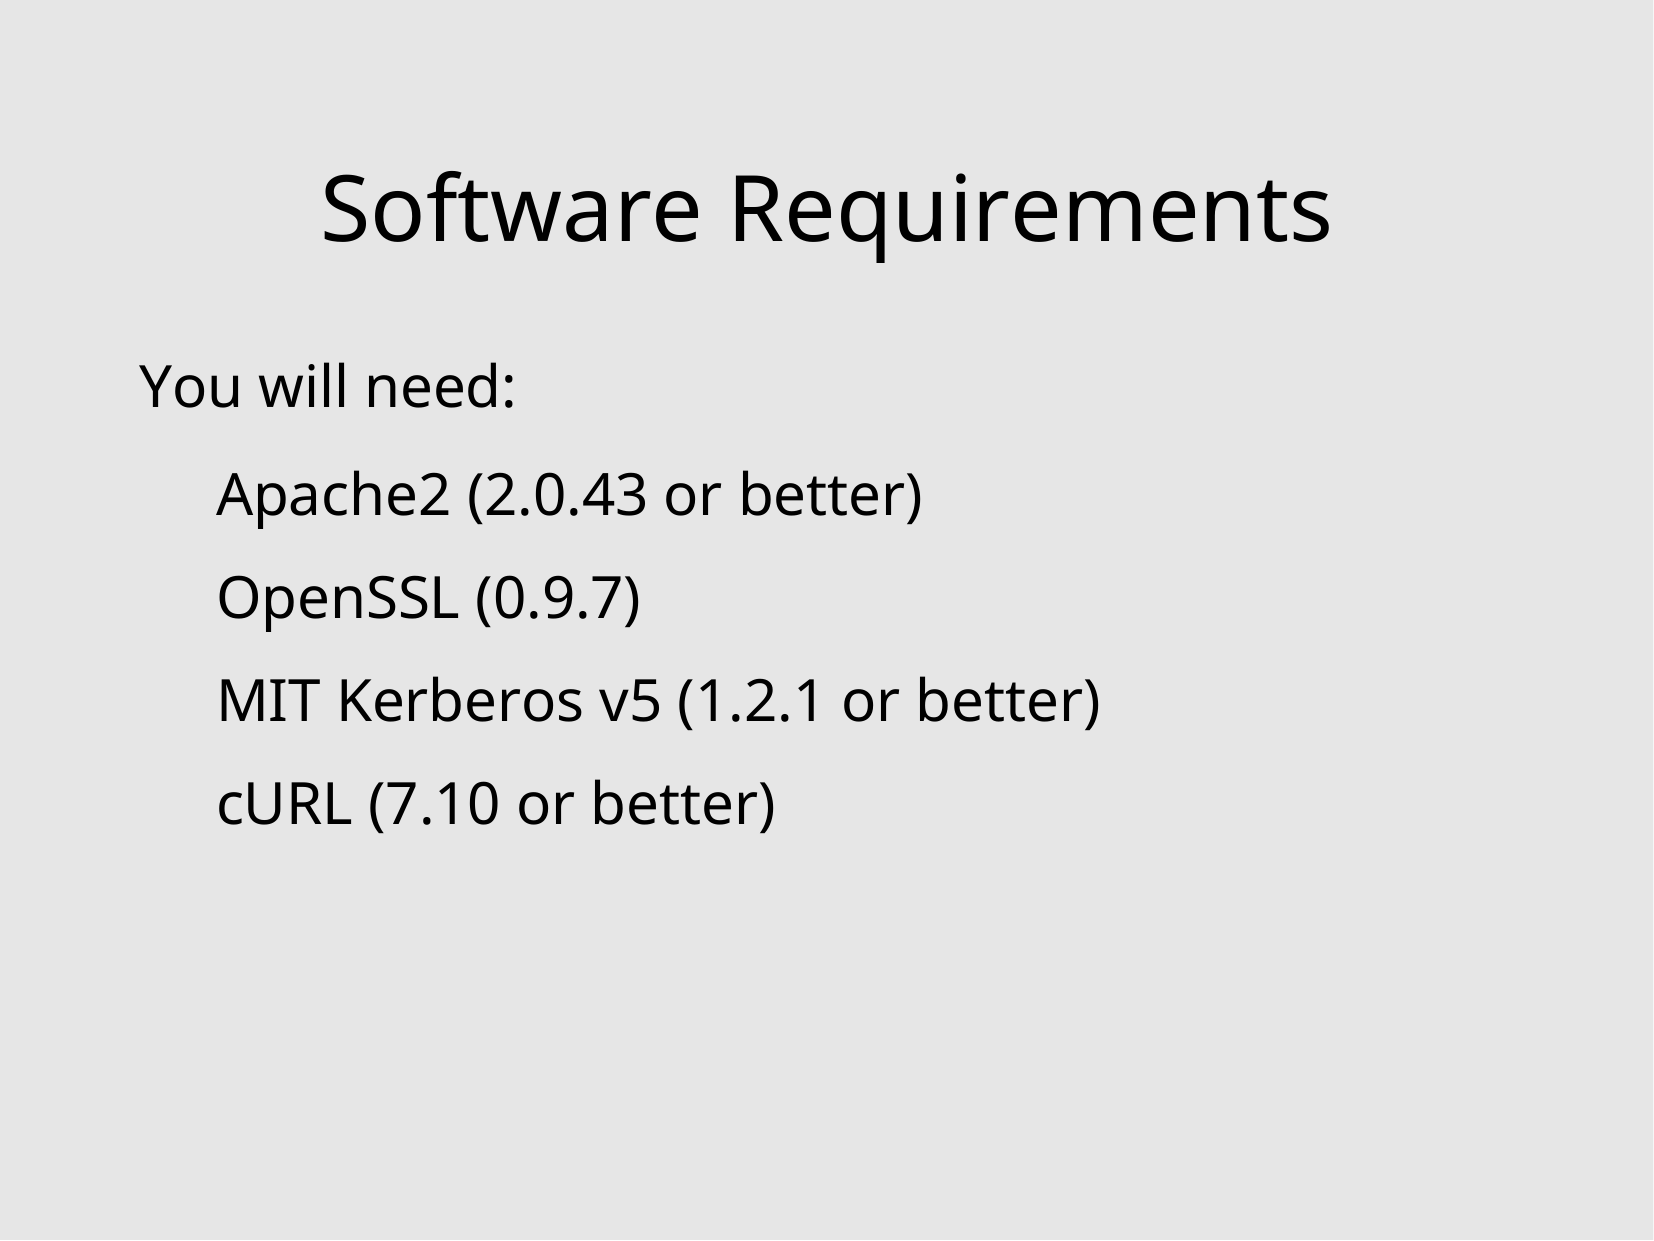

# Software Requirements
You will need:
Apache2 (2.0.43 or better)
OpenSSL (0.9.7)
MIT Kerberos v5 (1.2.1 or better)
cURL (7.10 or better)